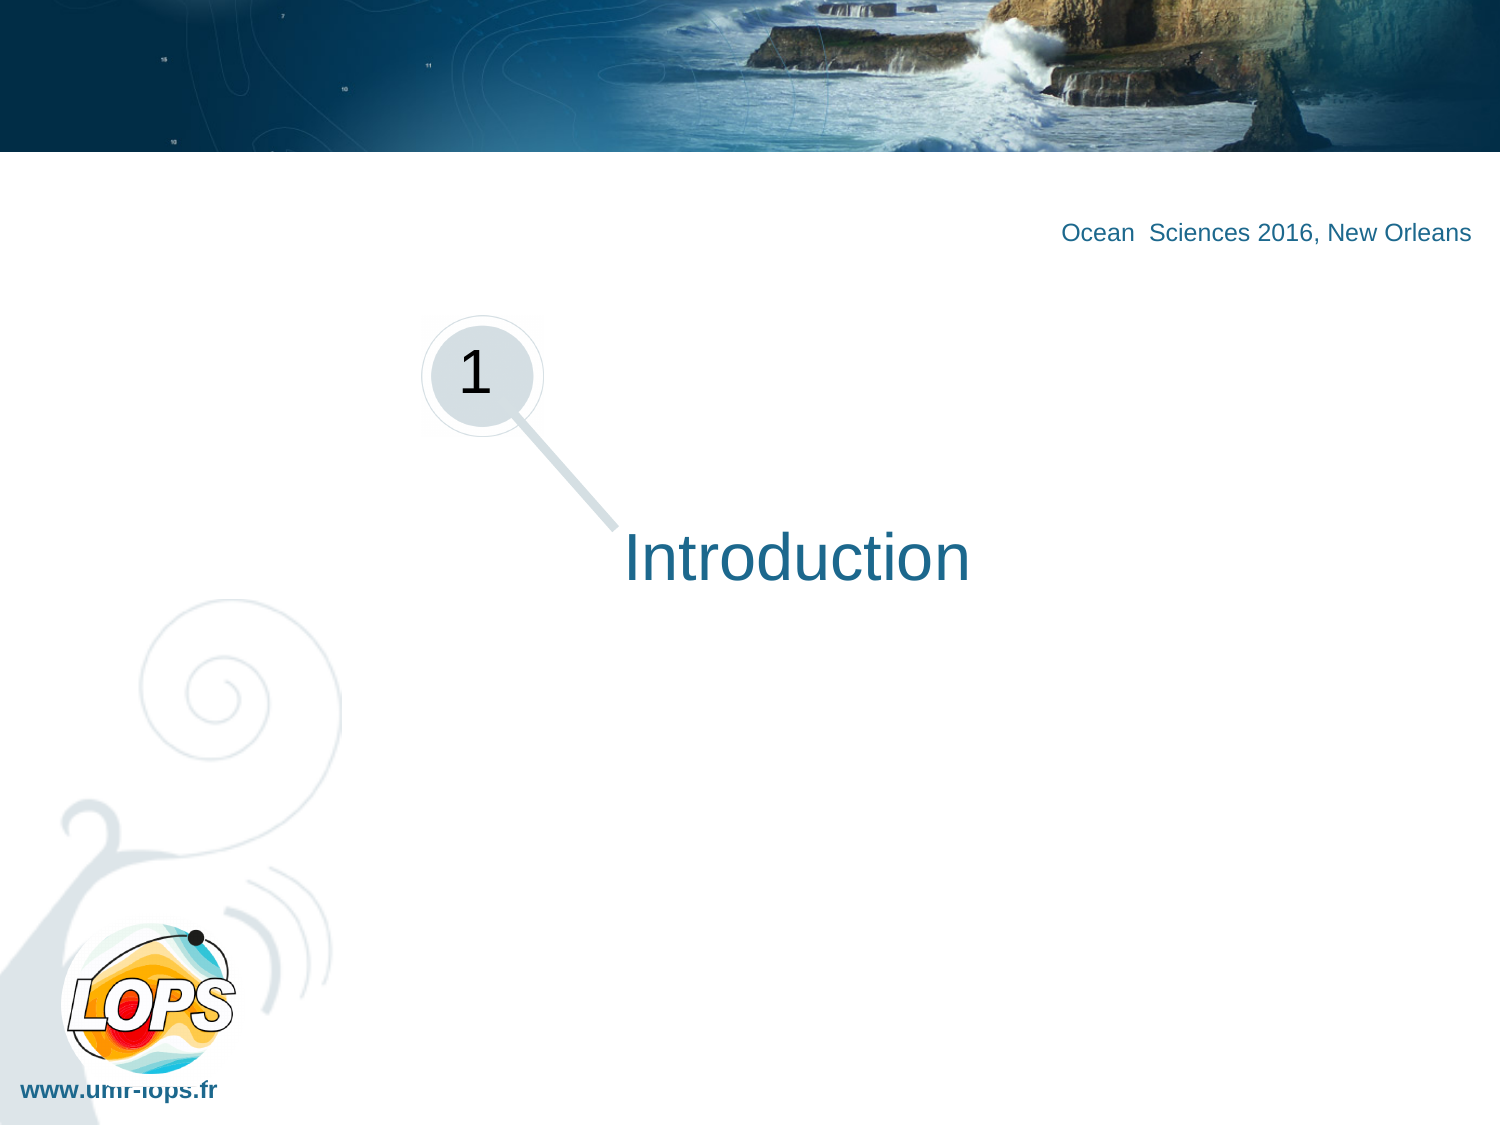

Ocean Sciences 2016, New Orleans
1
Introduction
www.umr-lops.fr